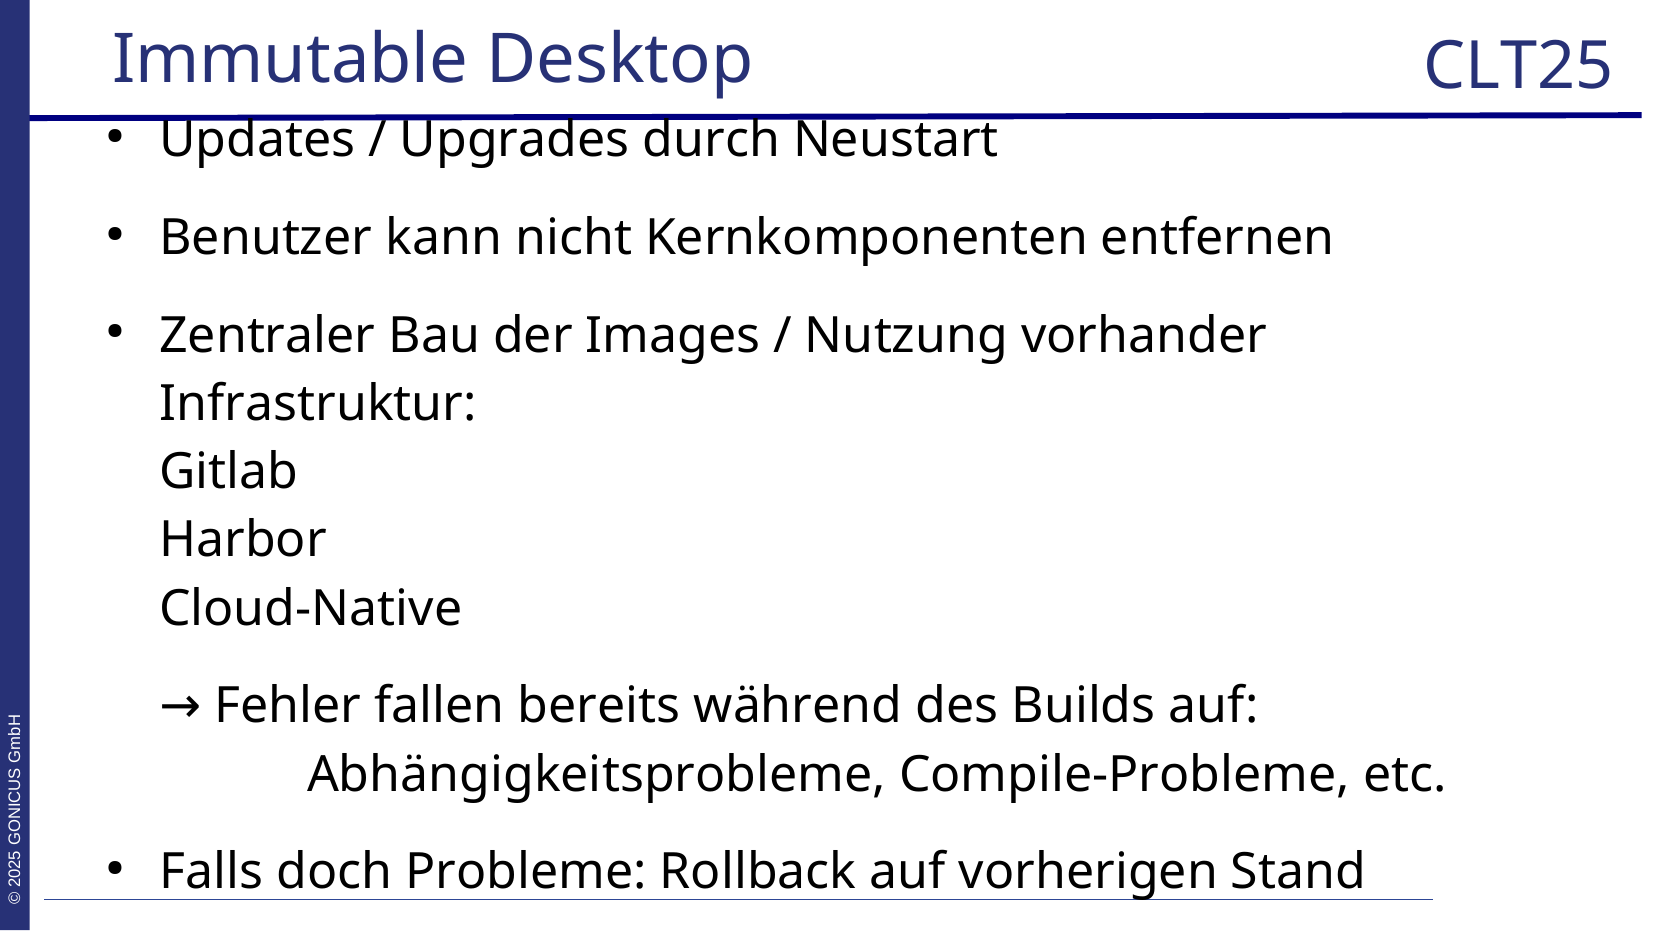

# Immutable Desktop
Updates / Upgrades durch Neustart
Benutzer kann nicht Kernkomponenten entfernen
Zentraler Bau der Images / Nutzung vorhander Infrastruktur:
Gitlab
Harbor
Cloud-Native
→ Fehler fallen bereits während des Builds auf:
		Abhängigkeitsprobleme, Compile-Probleme, etc.
Falls doch Probleme: Rollback auf vorherigen Stand